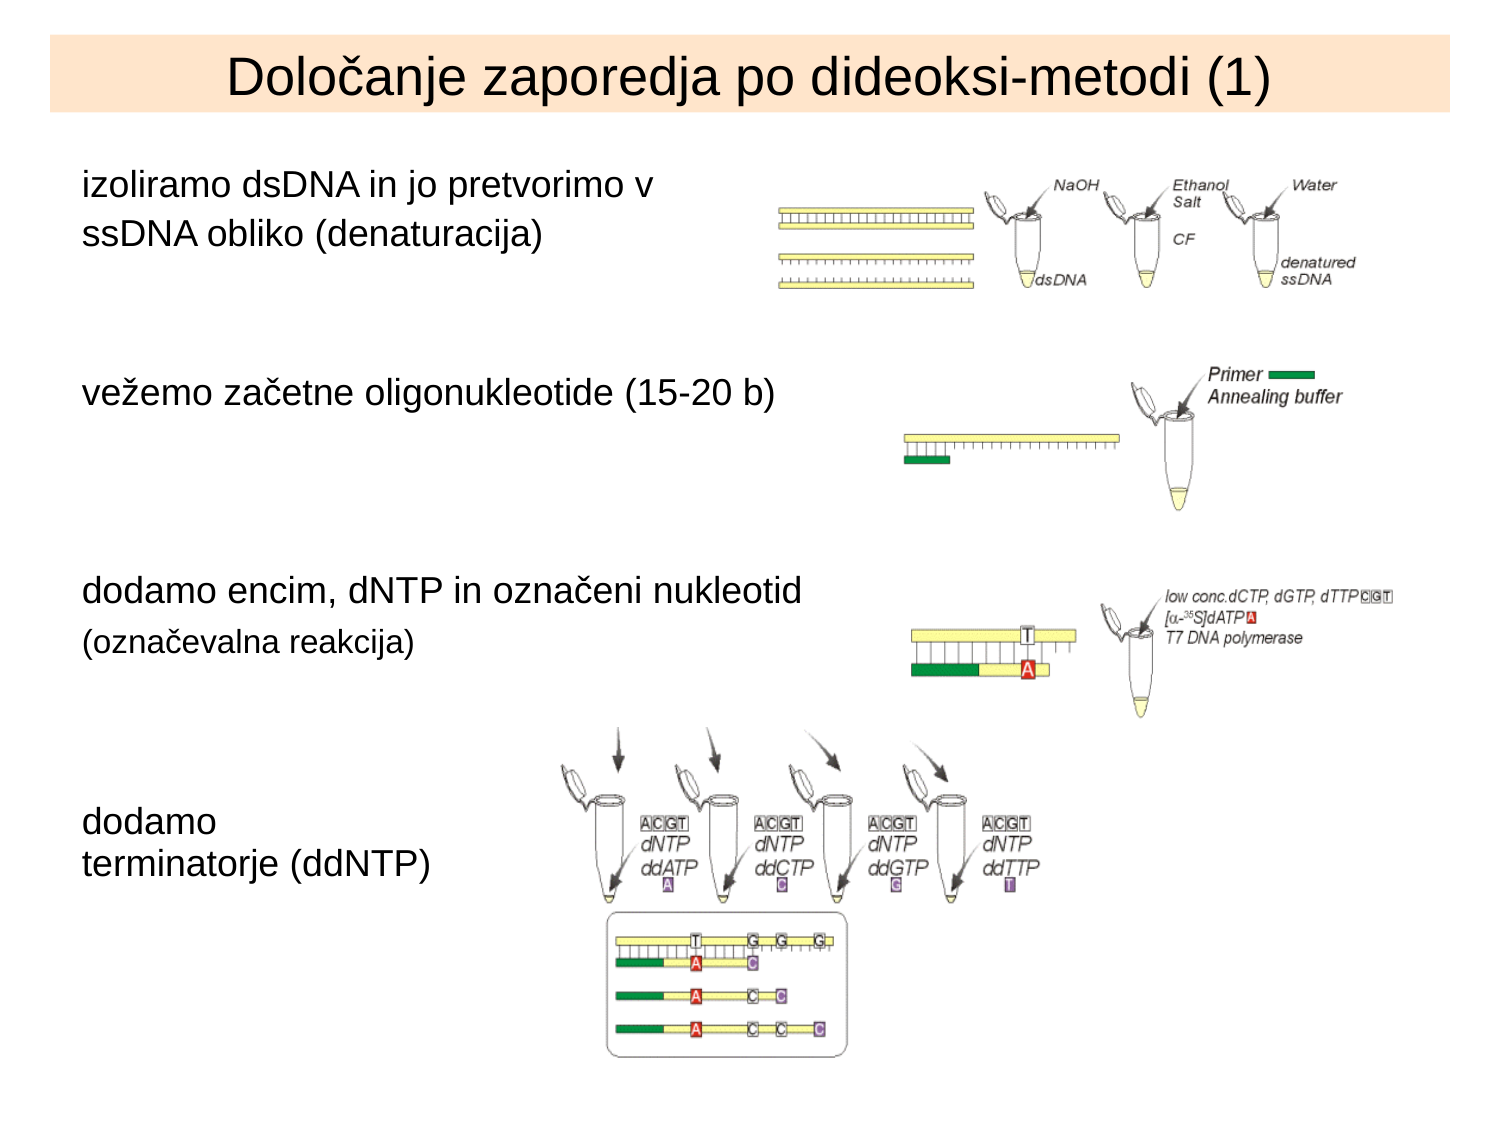

Določanje zaporedja po dideoksi-metodi (1)
# izoliramo dsDNA in jo pretvorimo v
ssDNA obliko (denaturacija)
vežemo začetne oligonukleotide (15-20 b)
dodamo encim, dNTP in označeni nukleotid
(označevalna reakcija)
dodamo
terminatorje (ddNTP)